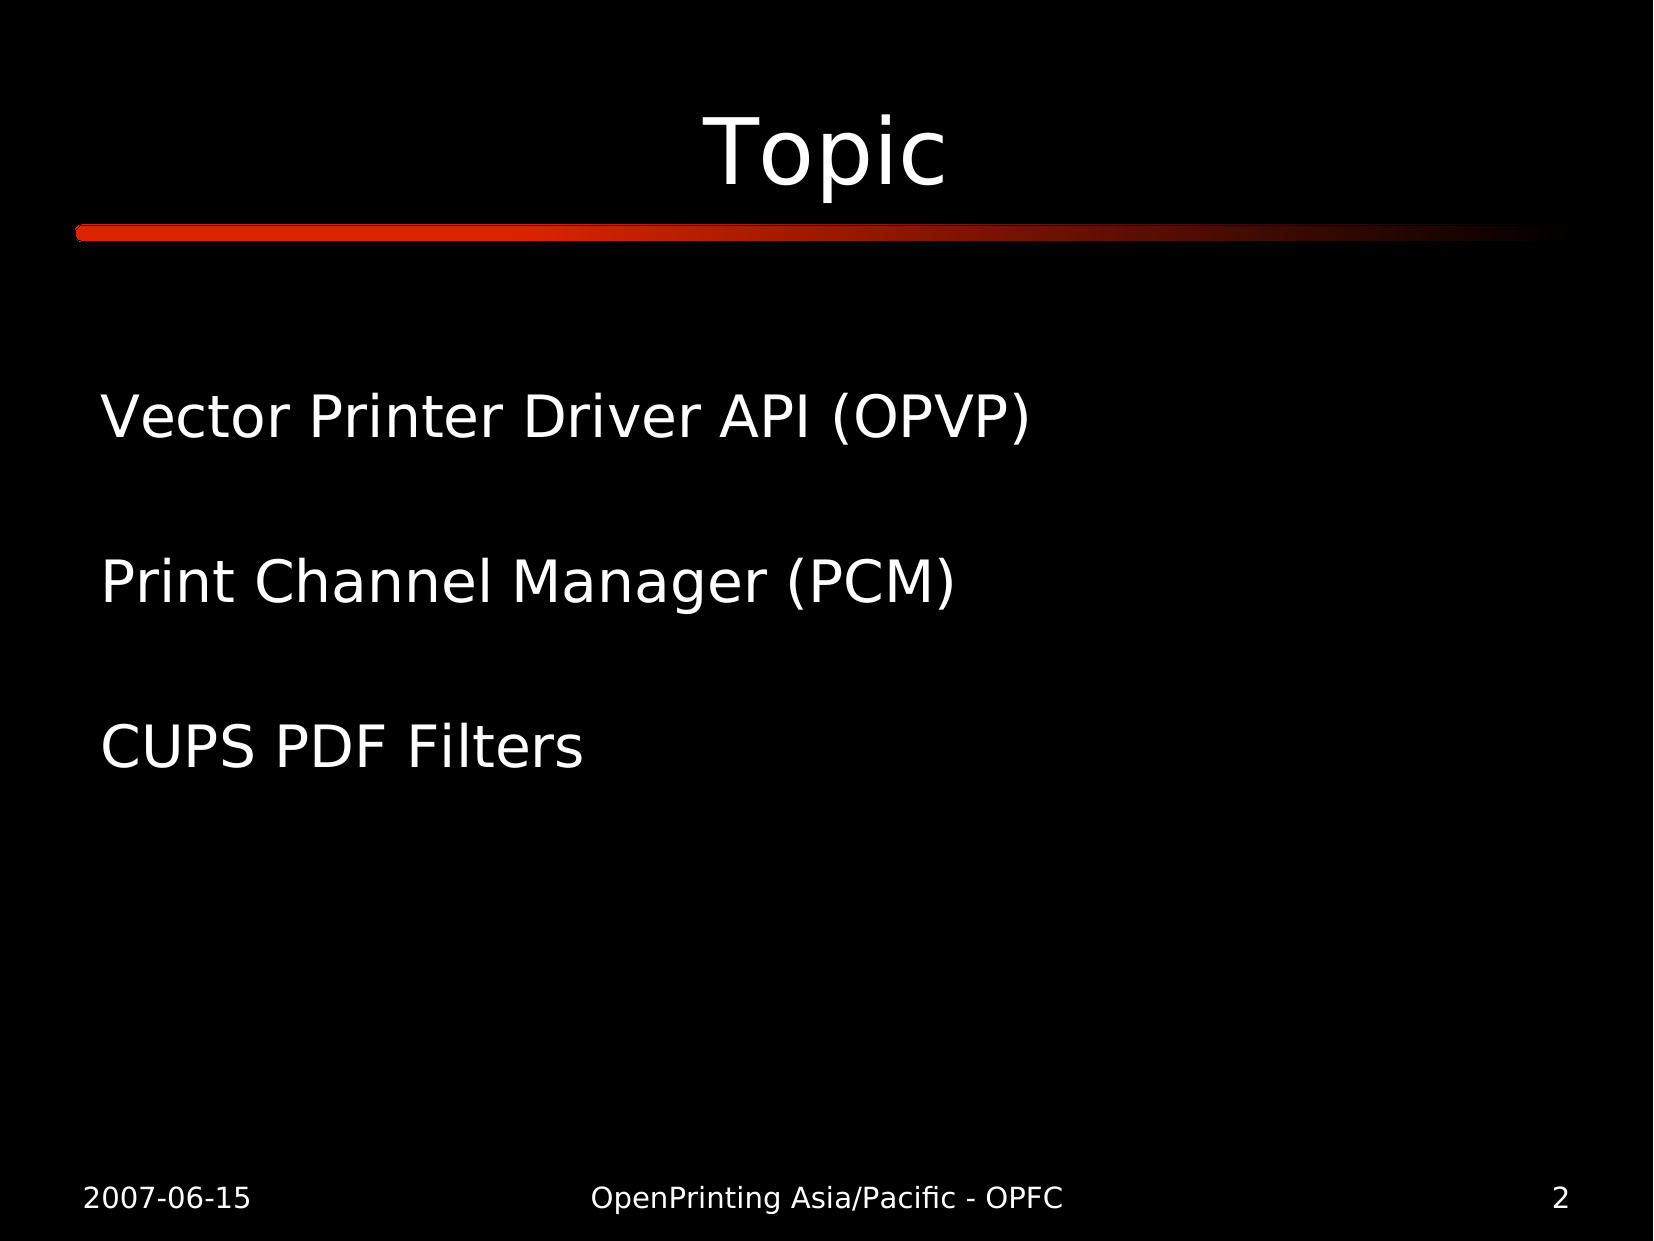

# Topic
Vector Printer Driver API (OPVP)
Print Channel Manager (PCM)
CUPS PDF Filters
2007-06-15
OpenPrinting Asia/Pacific - OPFC
2